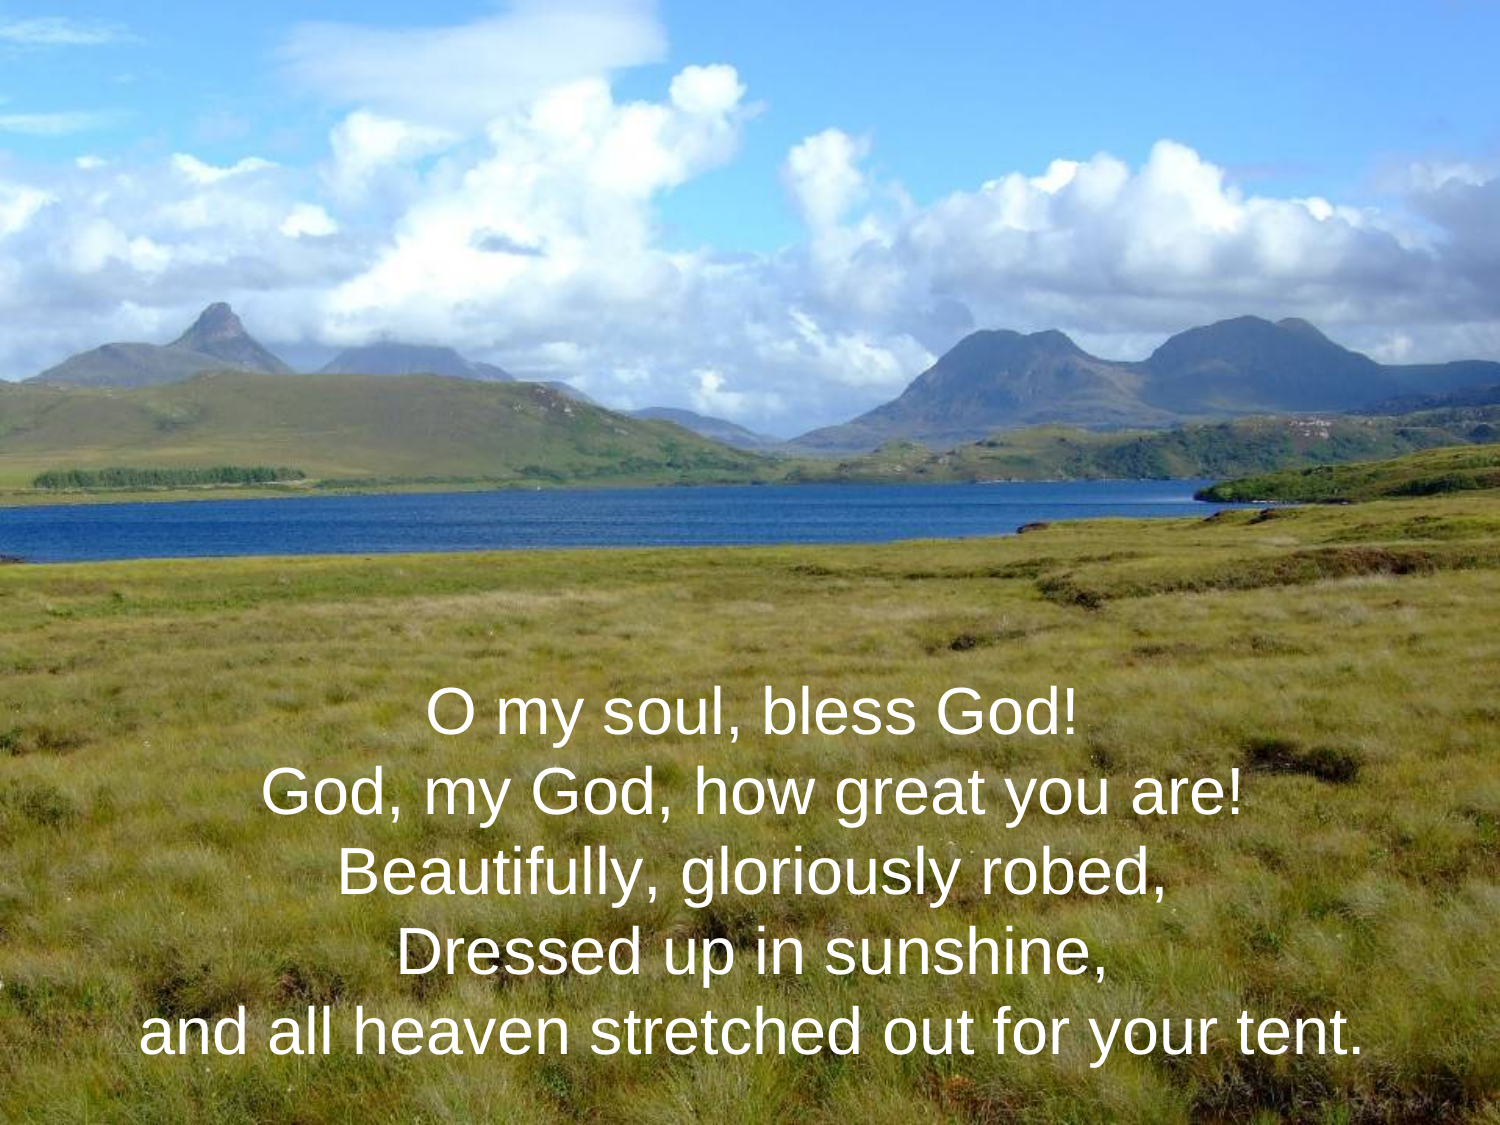

O my soul, bless God!
God, my God, how great you are!
Beautifully, gloriously robed,
Dressed up in sunshine,
and all heaven stretched out for your tent.